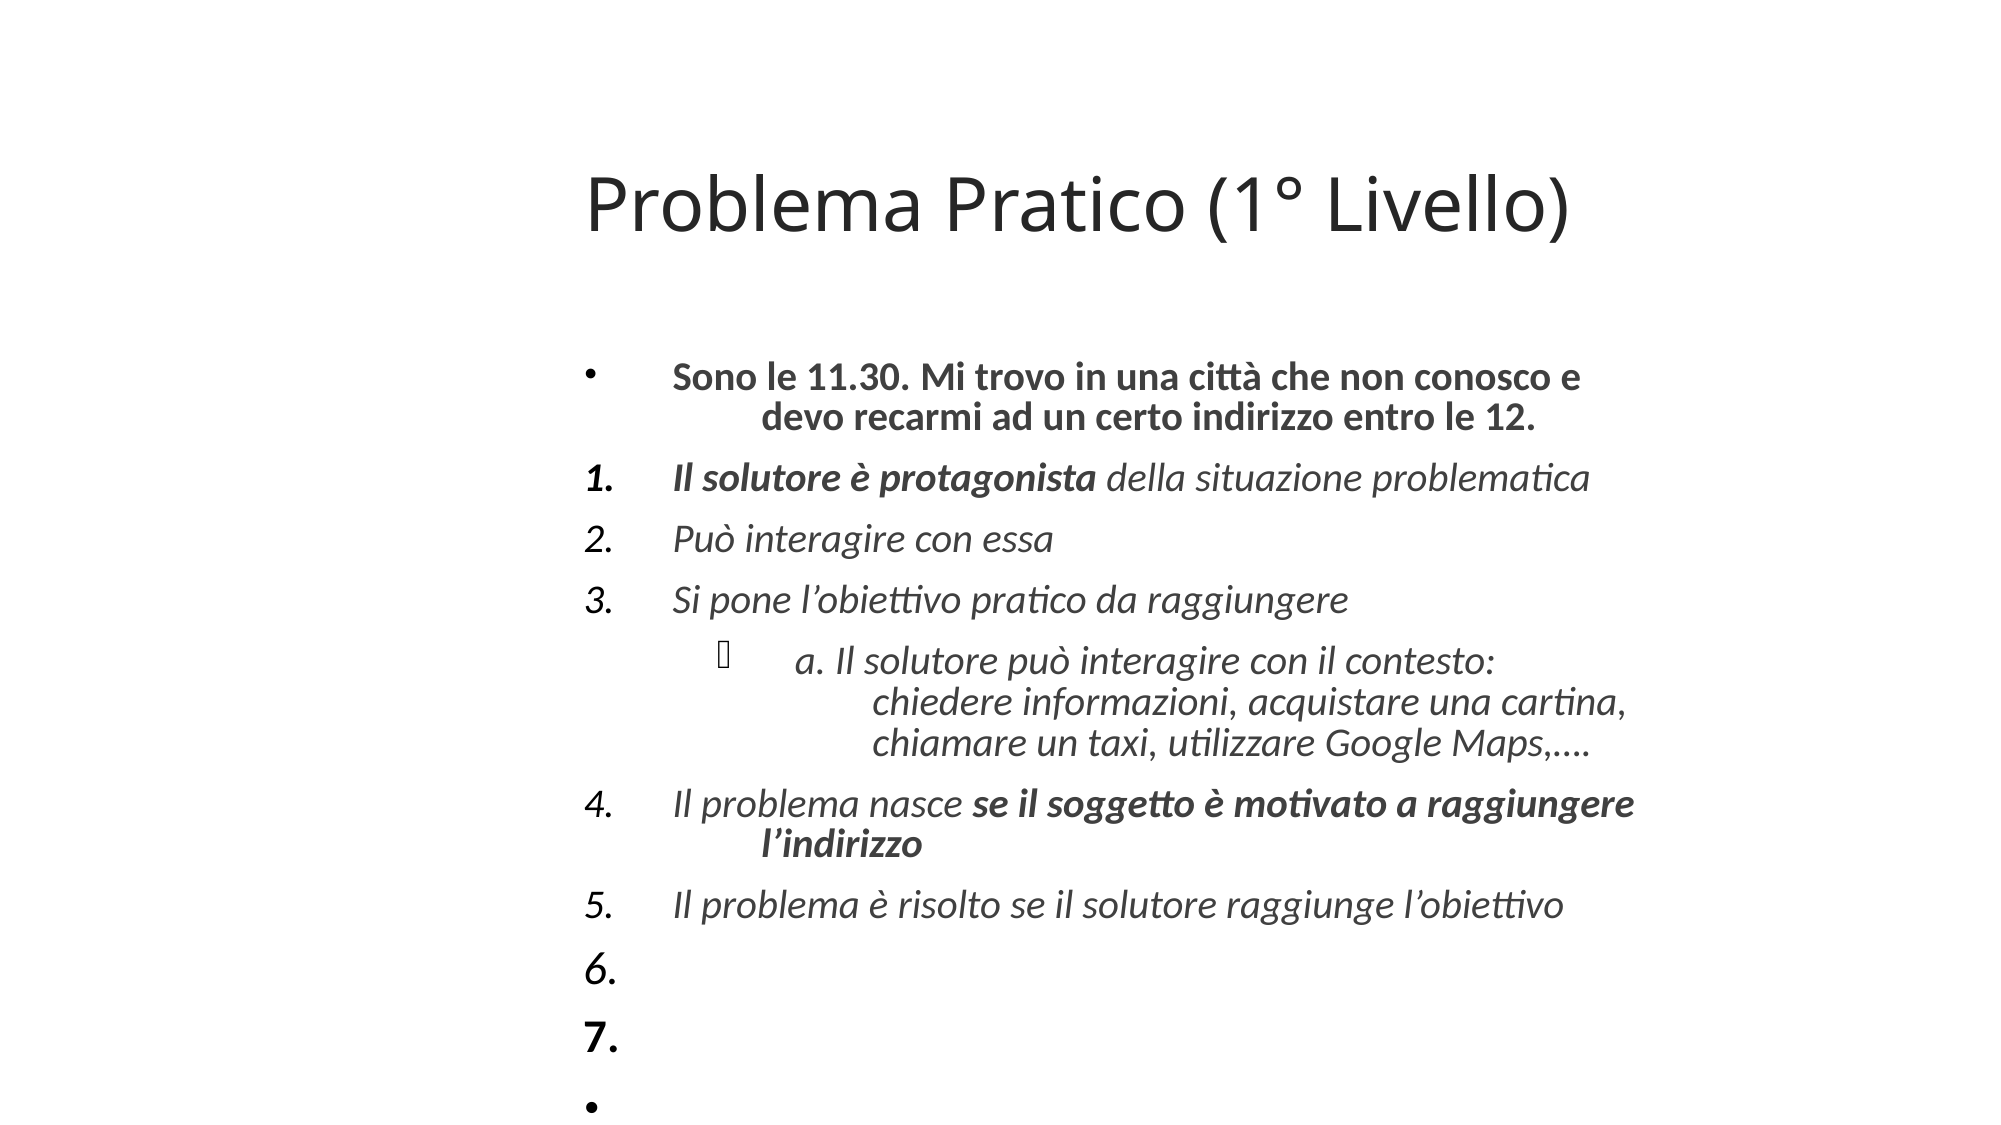

# Problema Pratico (1° Livello)
Sono le 11.30. Mi trovo in una città che non conosco e devo recarmi ad un certo indirizzo entro le 12.
Il solutore è protagonista della situazione problematica
Può interagire con essa
Si pone l’obiettivo pratico da raggiungere
a. Il solutore può interagire con il contesto: chiedere informazioni, acquistare una cartina, chiamare un taxi, utilizzare Google Maps,….
Il problema nasce se il soggetto è motivato a raggiungere l’indirizzo
Il problema è risolto se il solutore raggiunge l’obiettivo